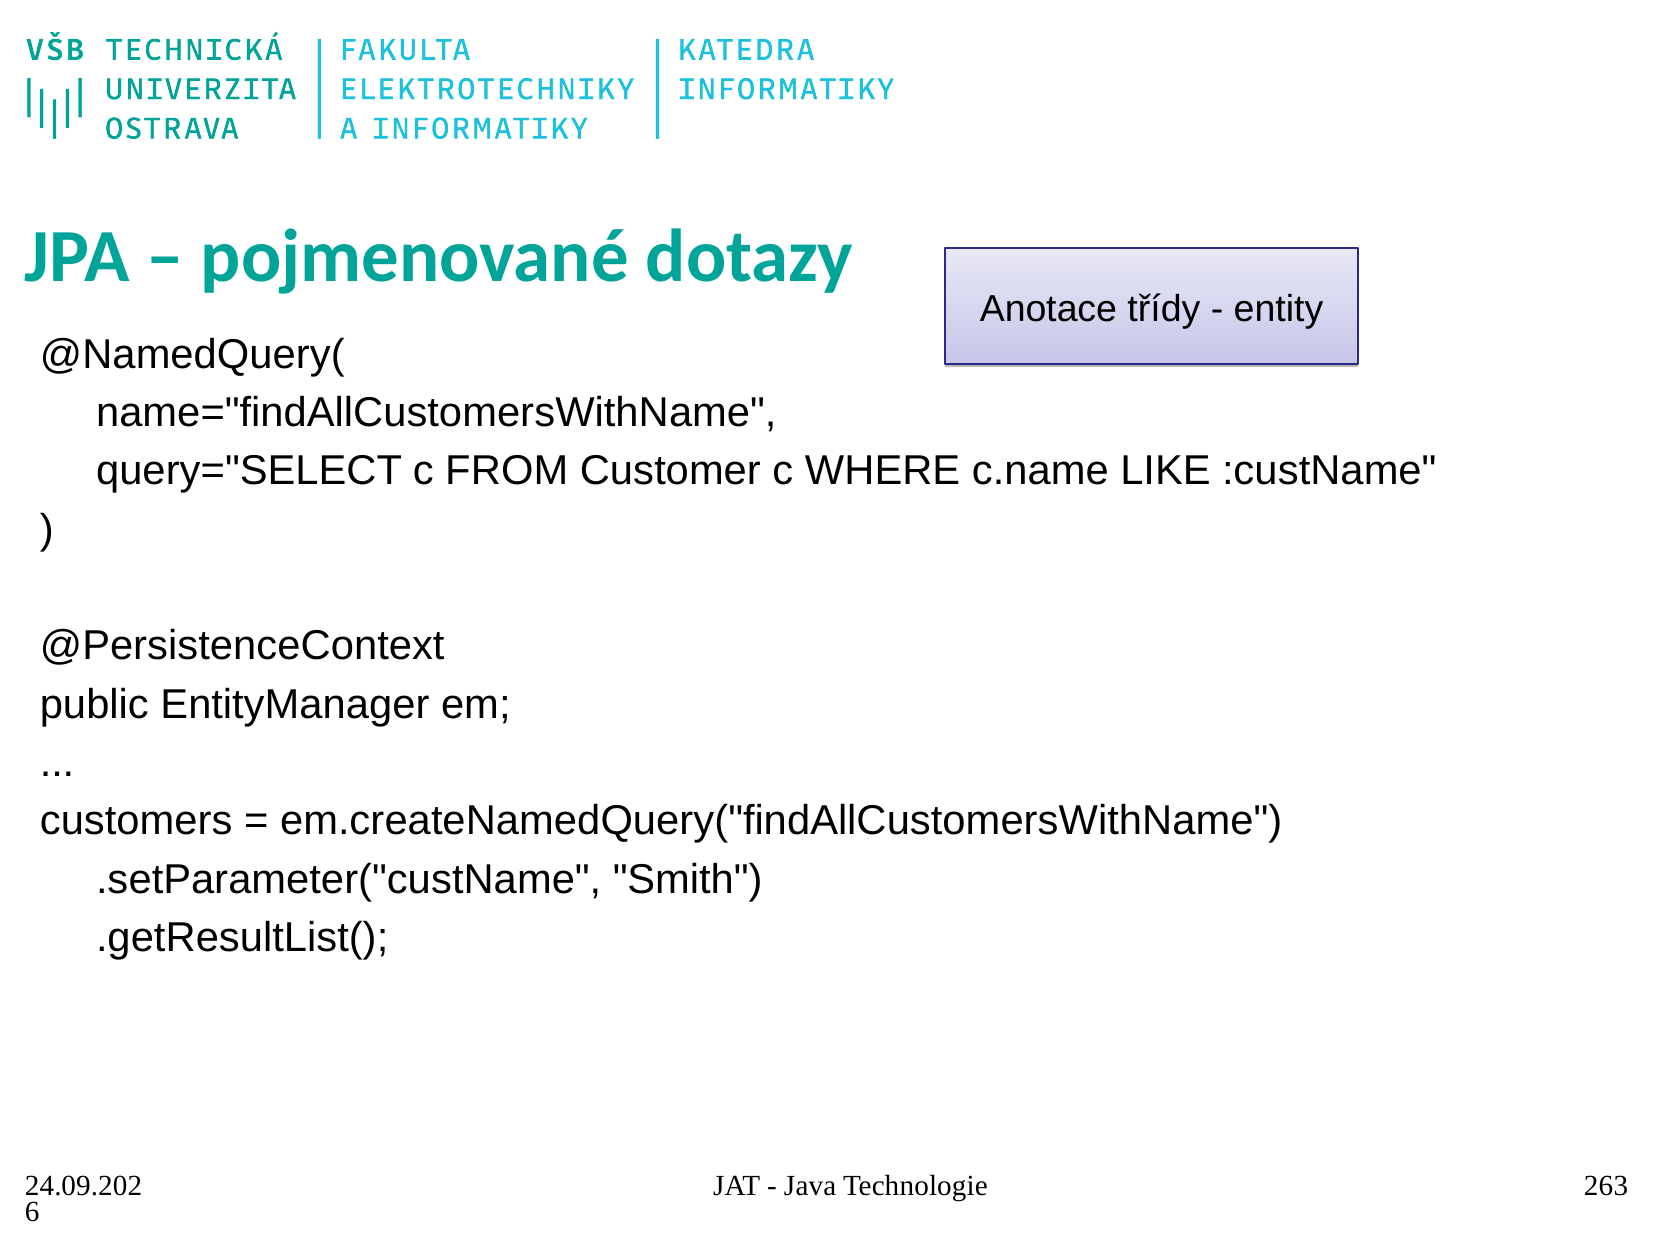

JPA – pojmenované dotazy
Anotace třídy - entity
# @NamedQuery(
	name="findAllCustomersWithName",
	query="SELECT c FROM Customer c WHERE c.name LIKE :custName"
)
@PersistenceContext
public EntityManager em;
...
customers = em.createNamedQuery("findAllCustomersWithName")
	.setParameter("custName", "Smith")
	.getResultList();
JAT - Java Technologie
263